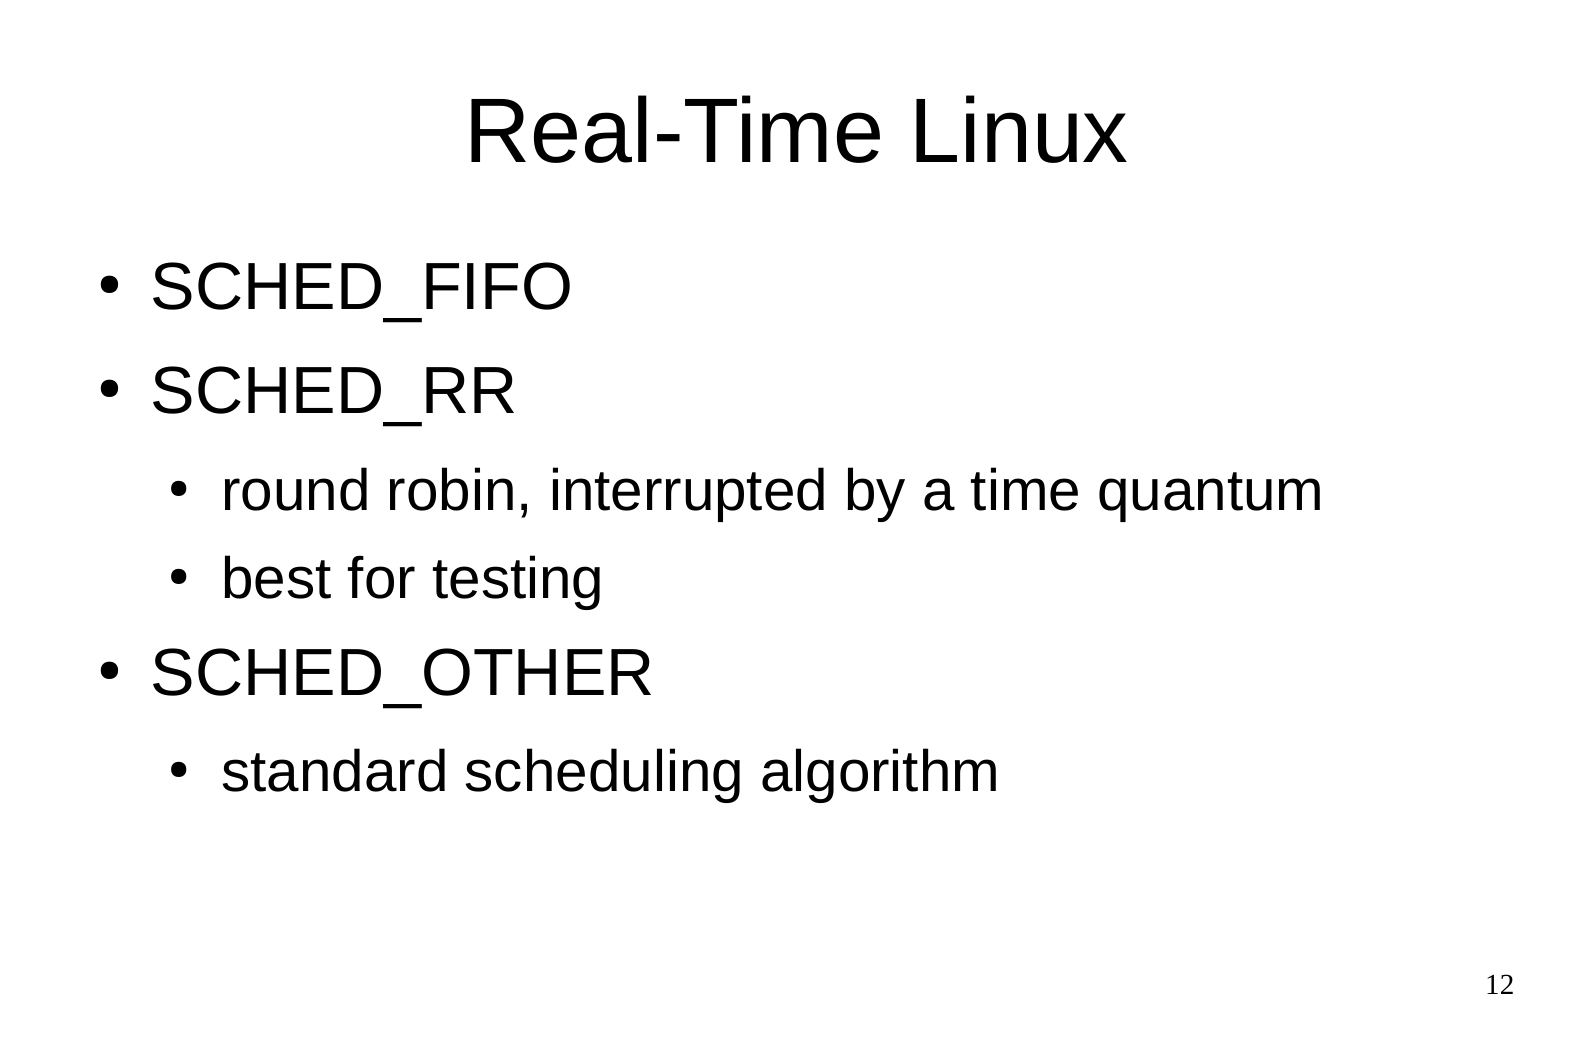

# Real-Time Linux
SCHED_FIFO
SCHED_RR
round robin, interrupted by a time quantum
best for testing
SCHED_OTHER
standard scheduling algorithm
12